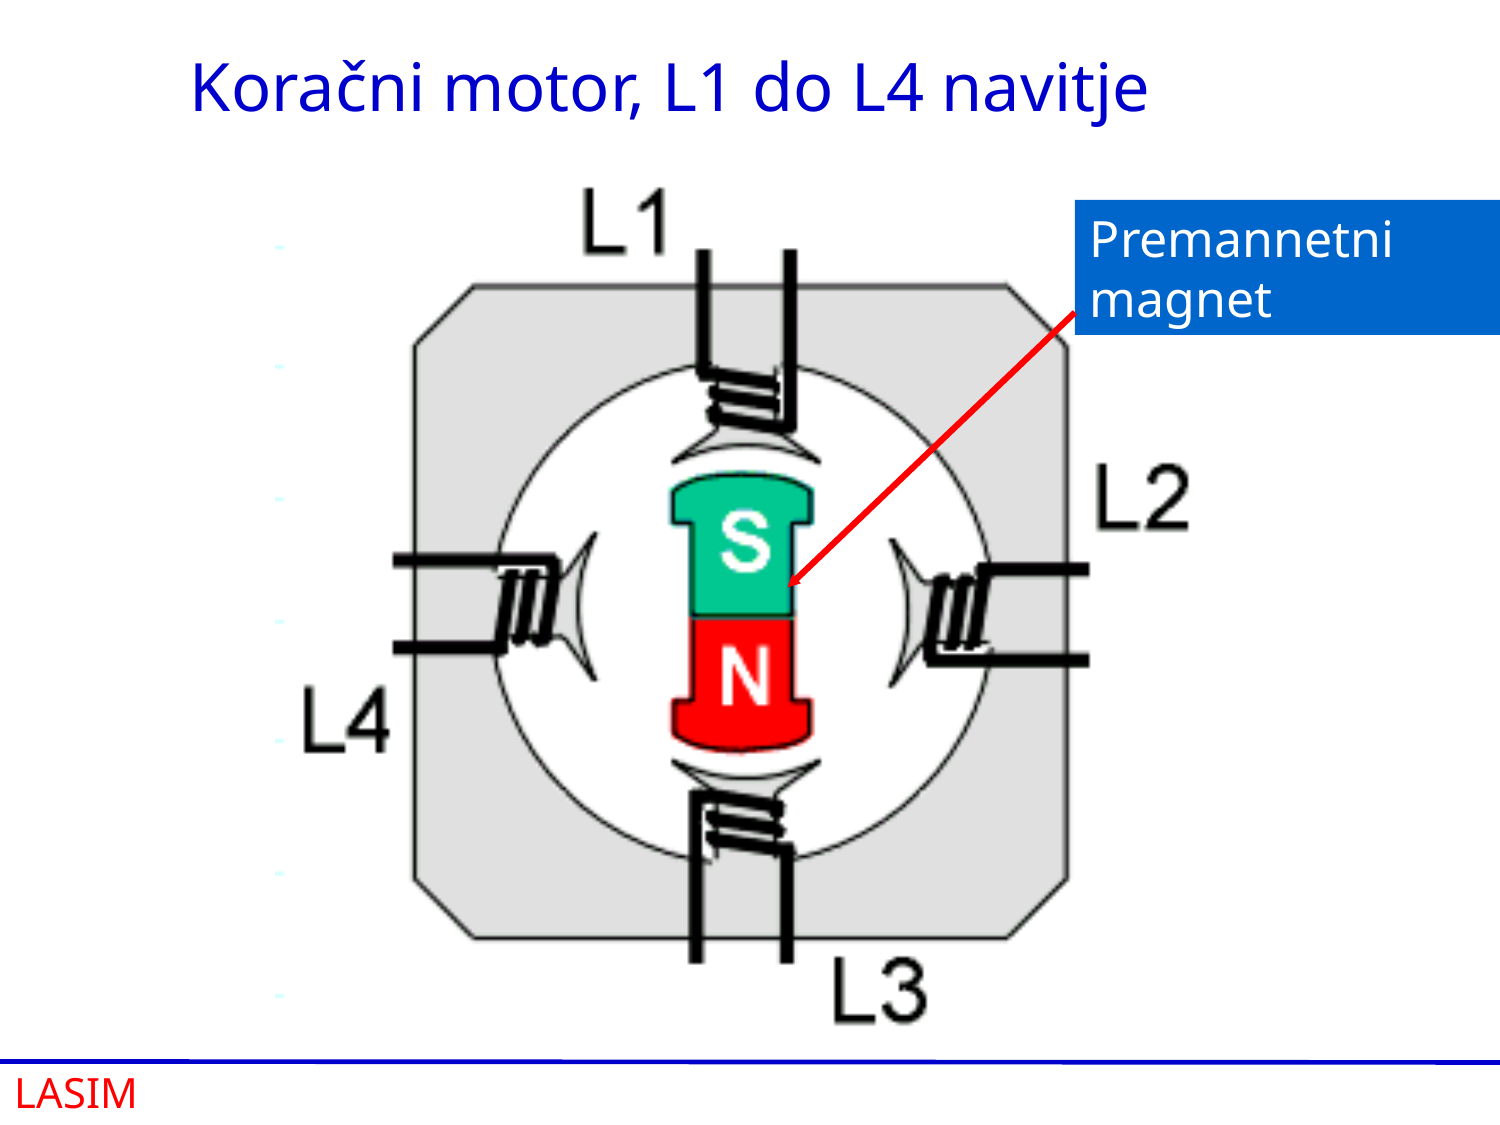

# Koračni motor, L1 do L4 navitje
Premannetni magnet